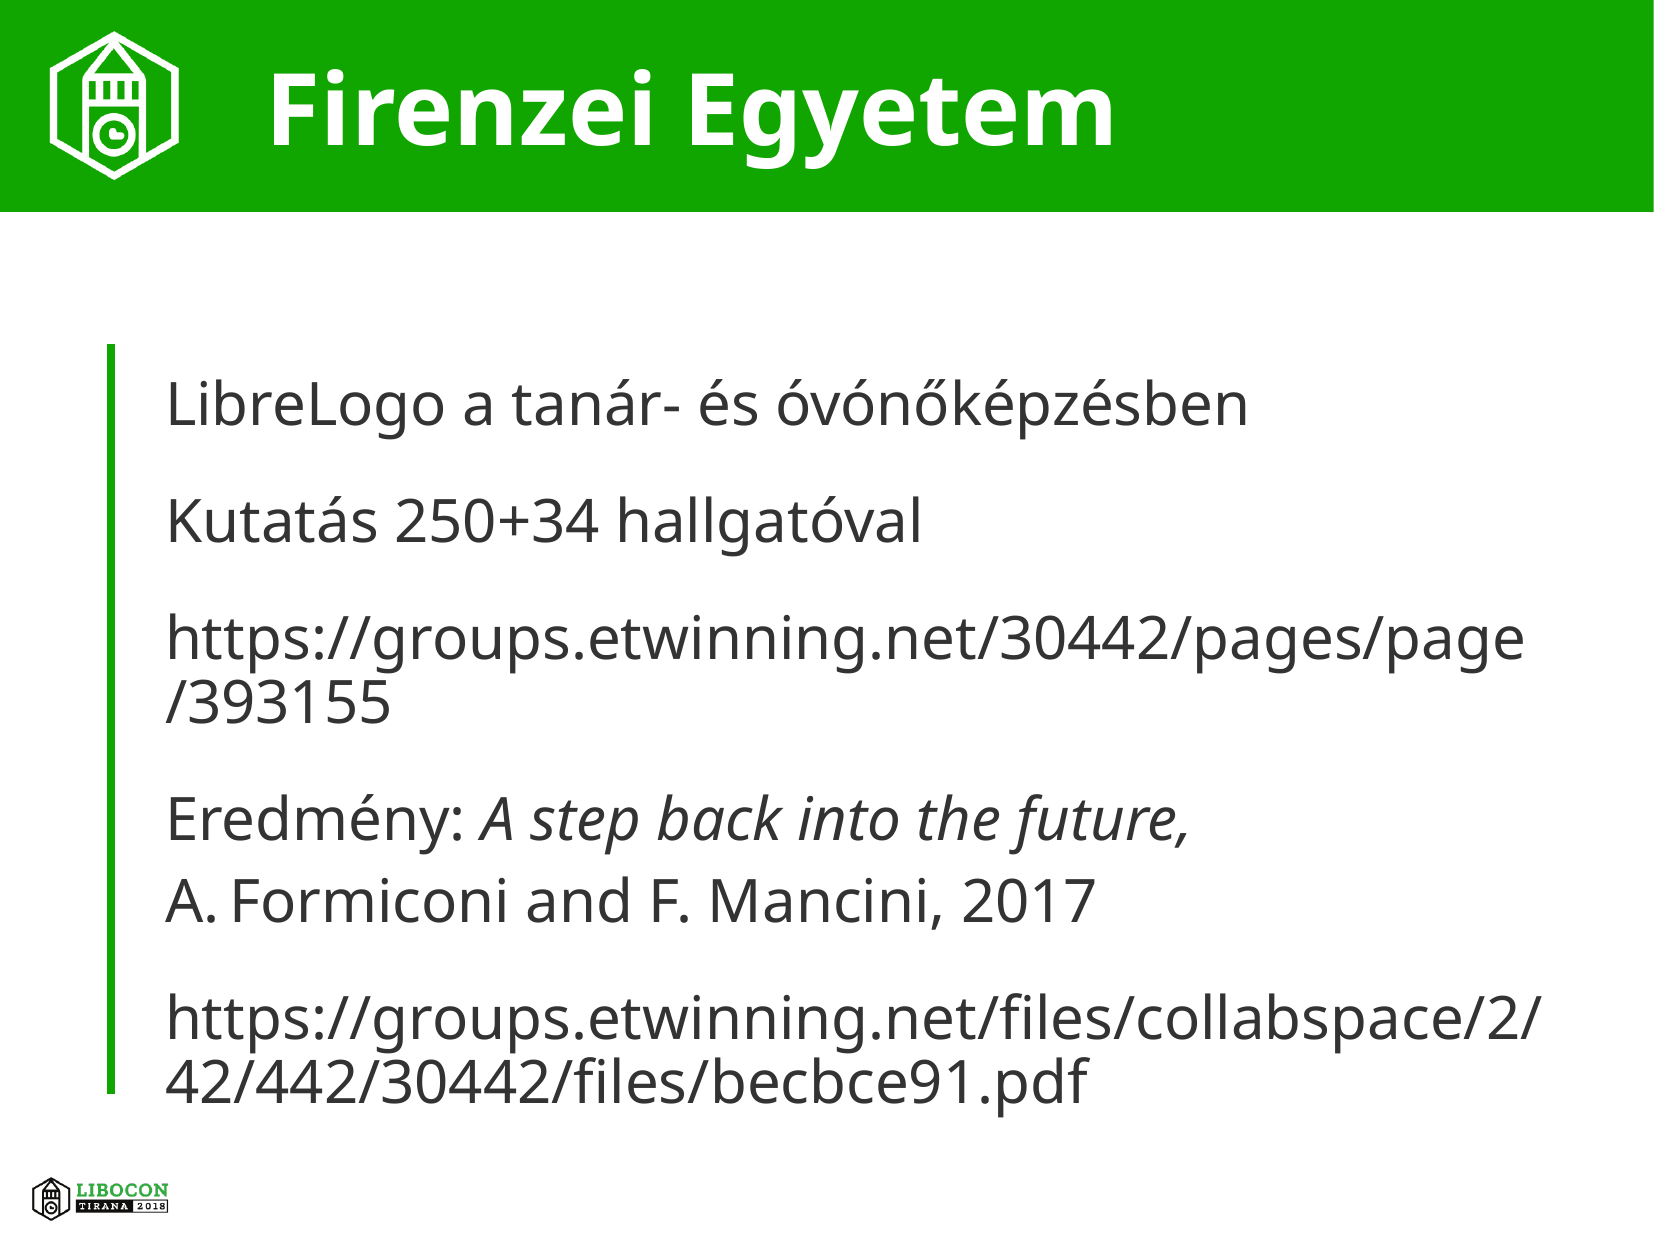

# Firenzei Egyetem
LibreLogo a tanár- és óvónőképzésben
Kutatás 250+34 hallgatóval
https://groups.etwinning.net/30442/pages/page/393155
Eredmény: A step back into the future, A. Formiconi and F. Mancini, 2017
https://groups.etwinning.net/files/collabspace/2/42/442/30442/files/becbce91.pdf